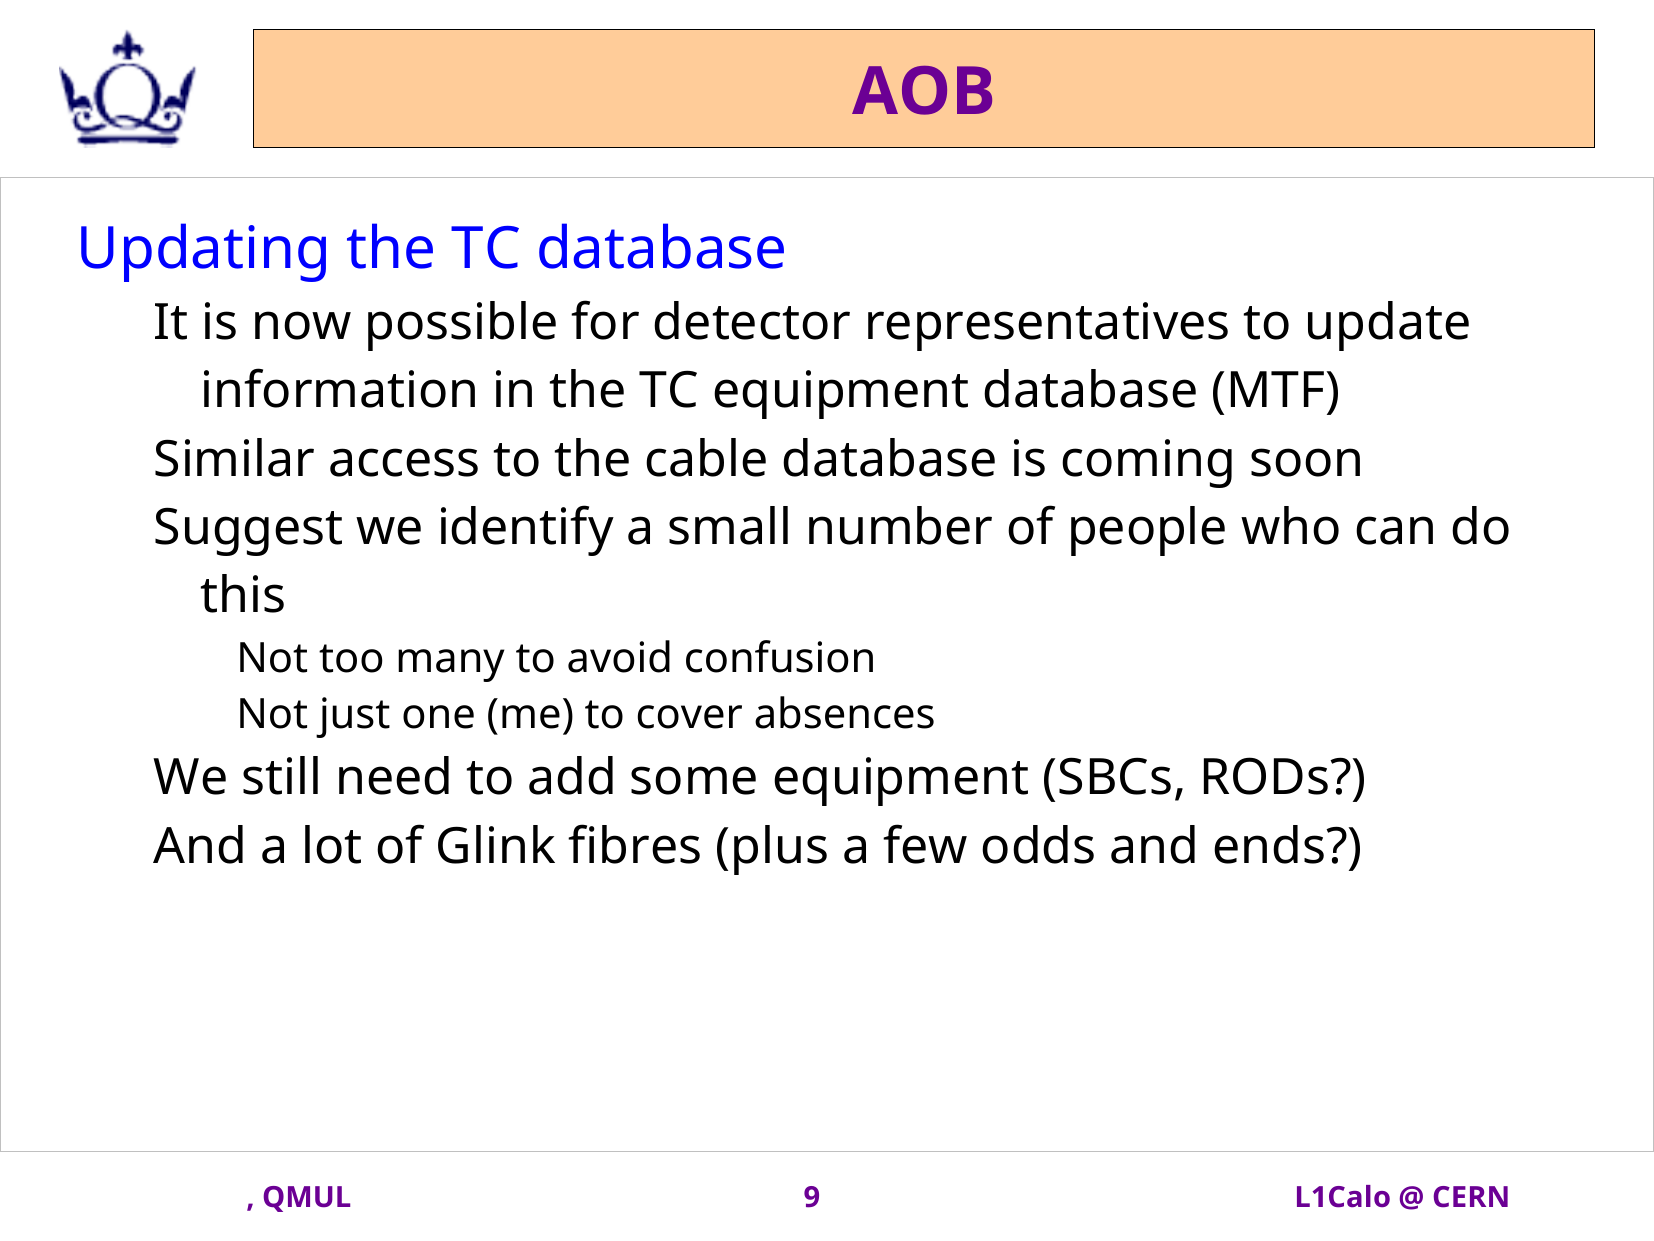

# AOB
Updating the TC database
It is now possible for detector representatives to update information in the TC equipment database (MTF)
Similar access to the cable database is coming soon
Suggest we identify a small number of people who can do this
Not too many to avoid confusion
Not just one (me) to cover absences
We still need to add some equipment (SBCs, RODs?)
And a lot of Glink fibres (plus a few odds and ends?)